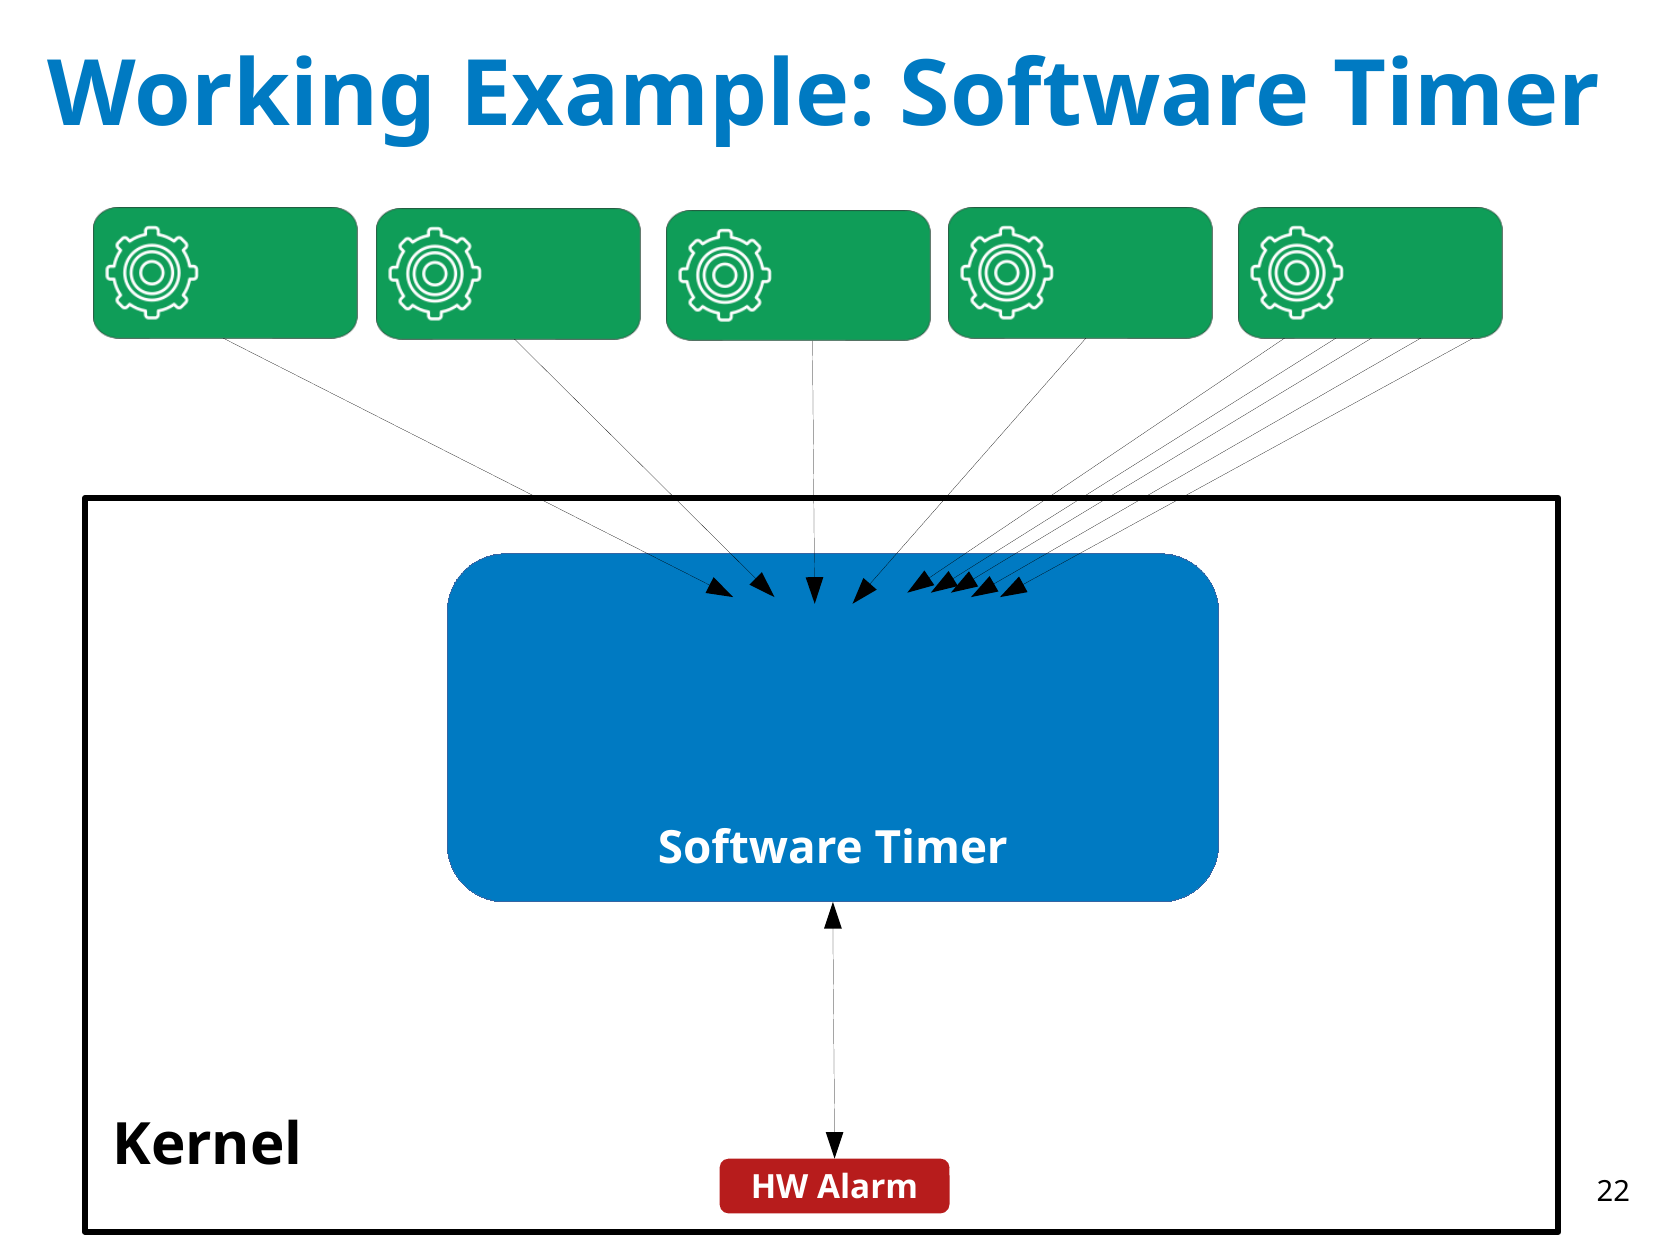

Working Example: Software Timer
Software Timer
Kernel
22
HW Alarm